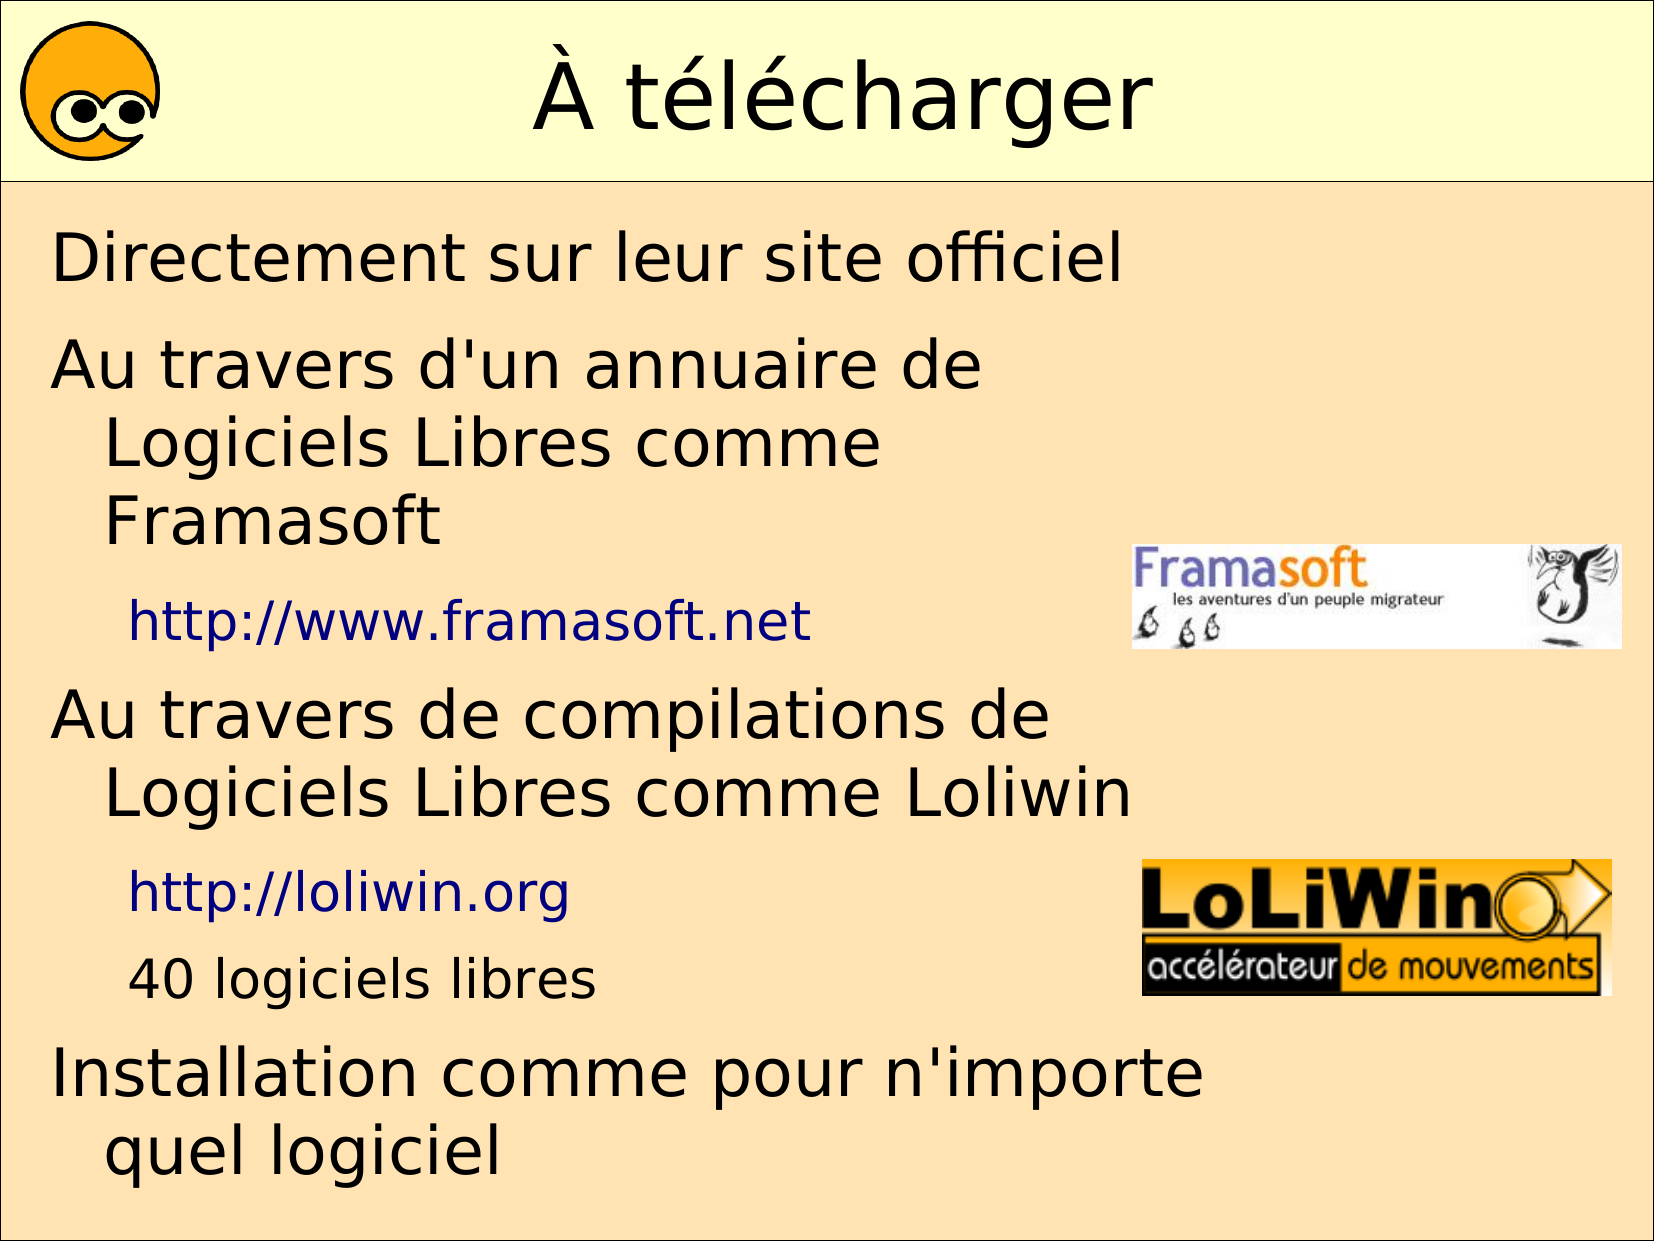

# À télécharger
Directement sur leur site officiel
Au travers d'un annuaire de Logiciels Libres comme Framasoft
http://www.framasoft.net
Au travers de compilations de Logiciels Libres comme Loliwin
http://loliwin.org
40 logiciels libres
Installation comme pour n'importe quel logiciel